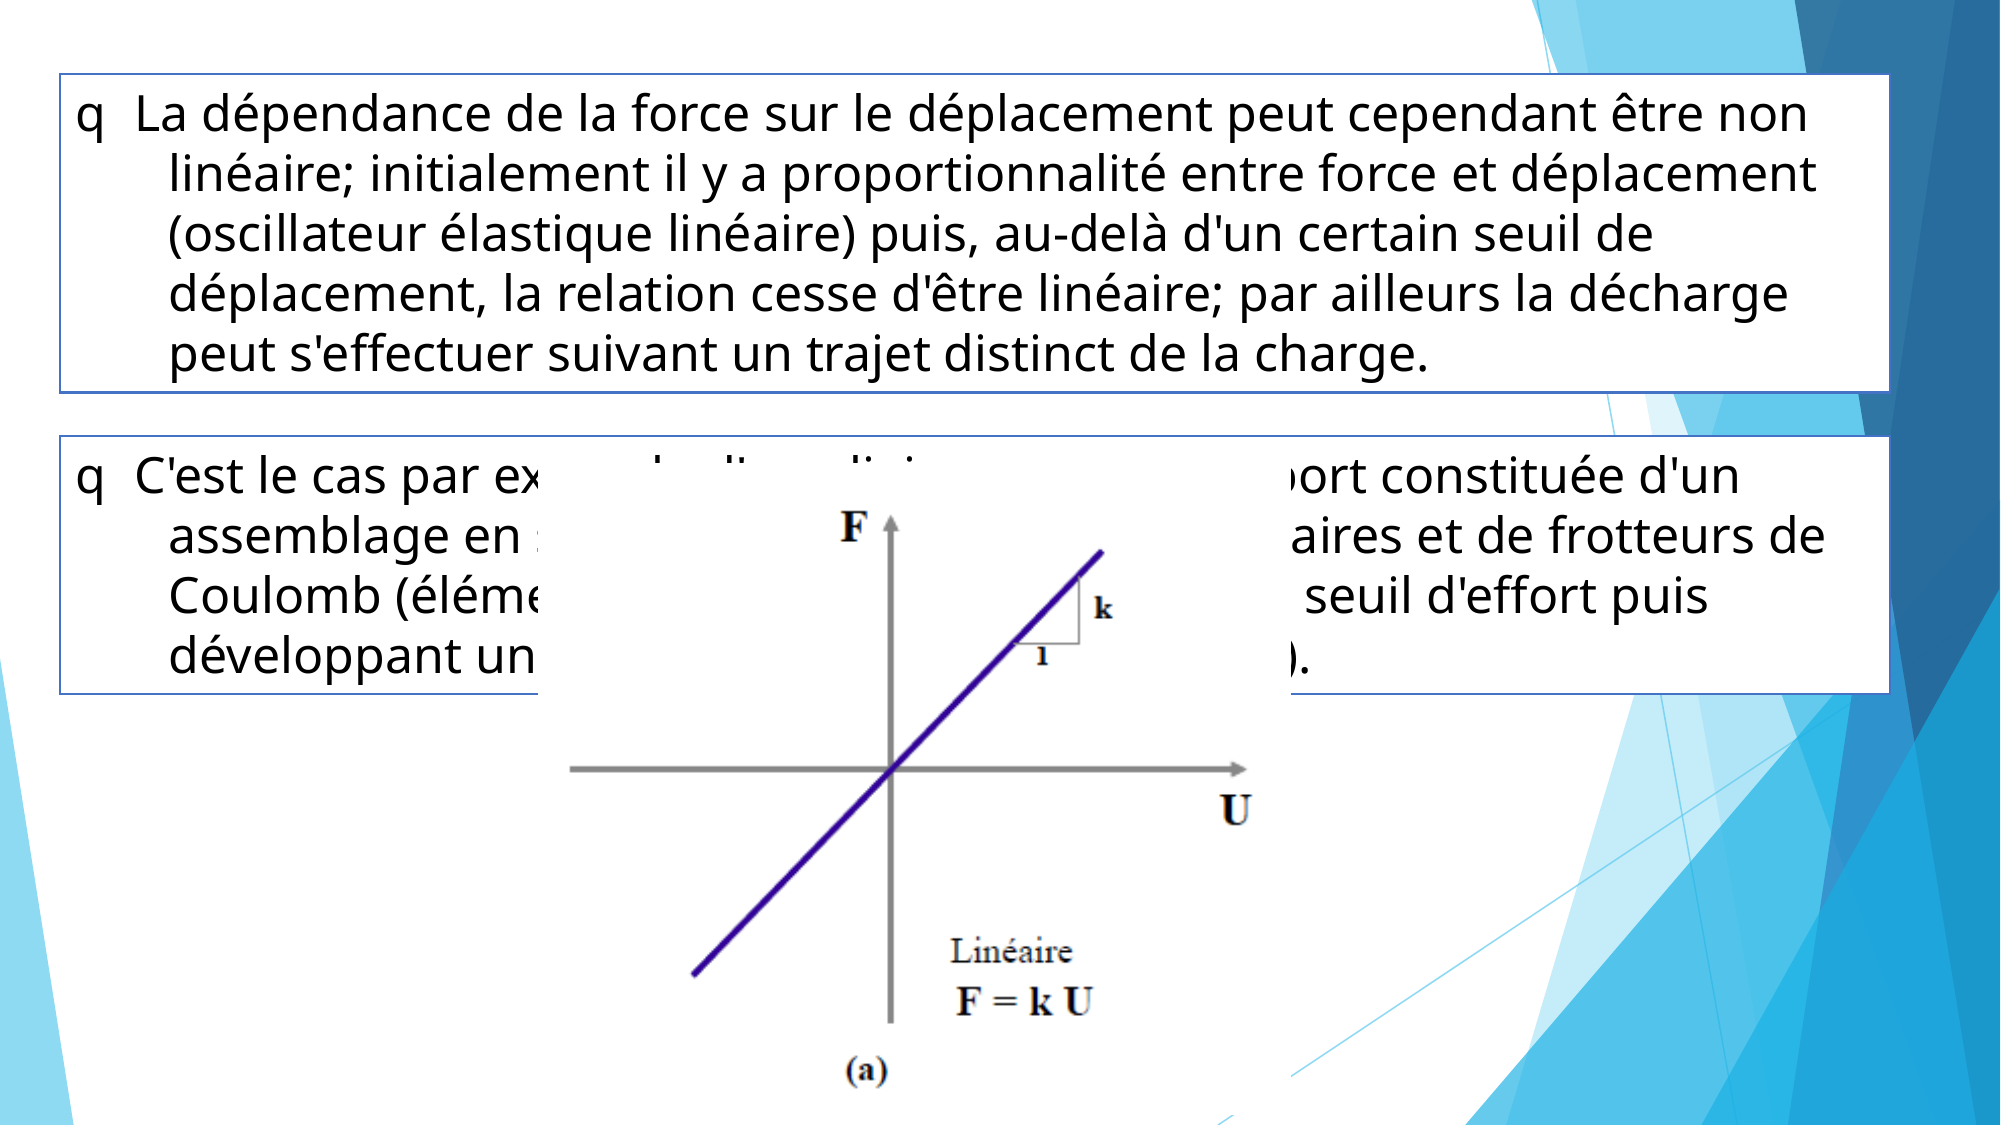

La dépendance de la force sur le déplacement peut cependant être non linéaire; initialement il y a proportionnalité entre force et déplacement (oscillateur élastique linéaire) puis, au-delà d'un certain seuil de déplacement, la relation cesse d'être linéaire; par ailleurs la décharge peut s'effectuer suivant un trajet distinct de la charge.
 C'est le cas par exemple d'une liaison masse-support constituée d'un assemblage en série d'éléments de ressorts linéaires et de frotteurs de Coulomb (éléments rigides en-deçà d'un certain seuil d'effort puis développant un effort constant au-delà du seuil).